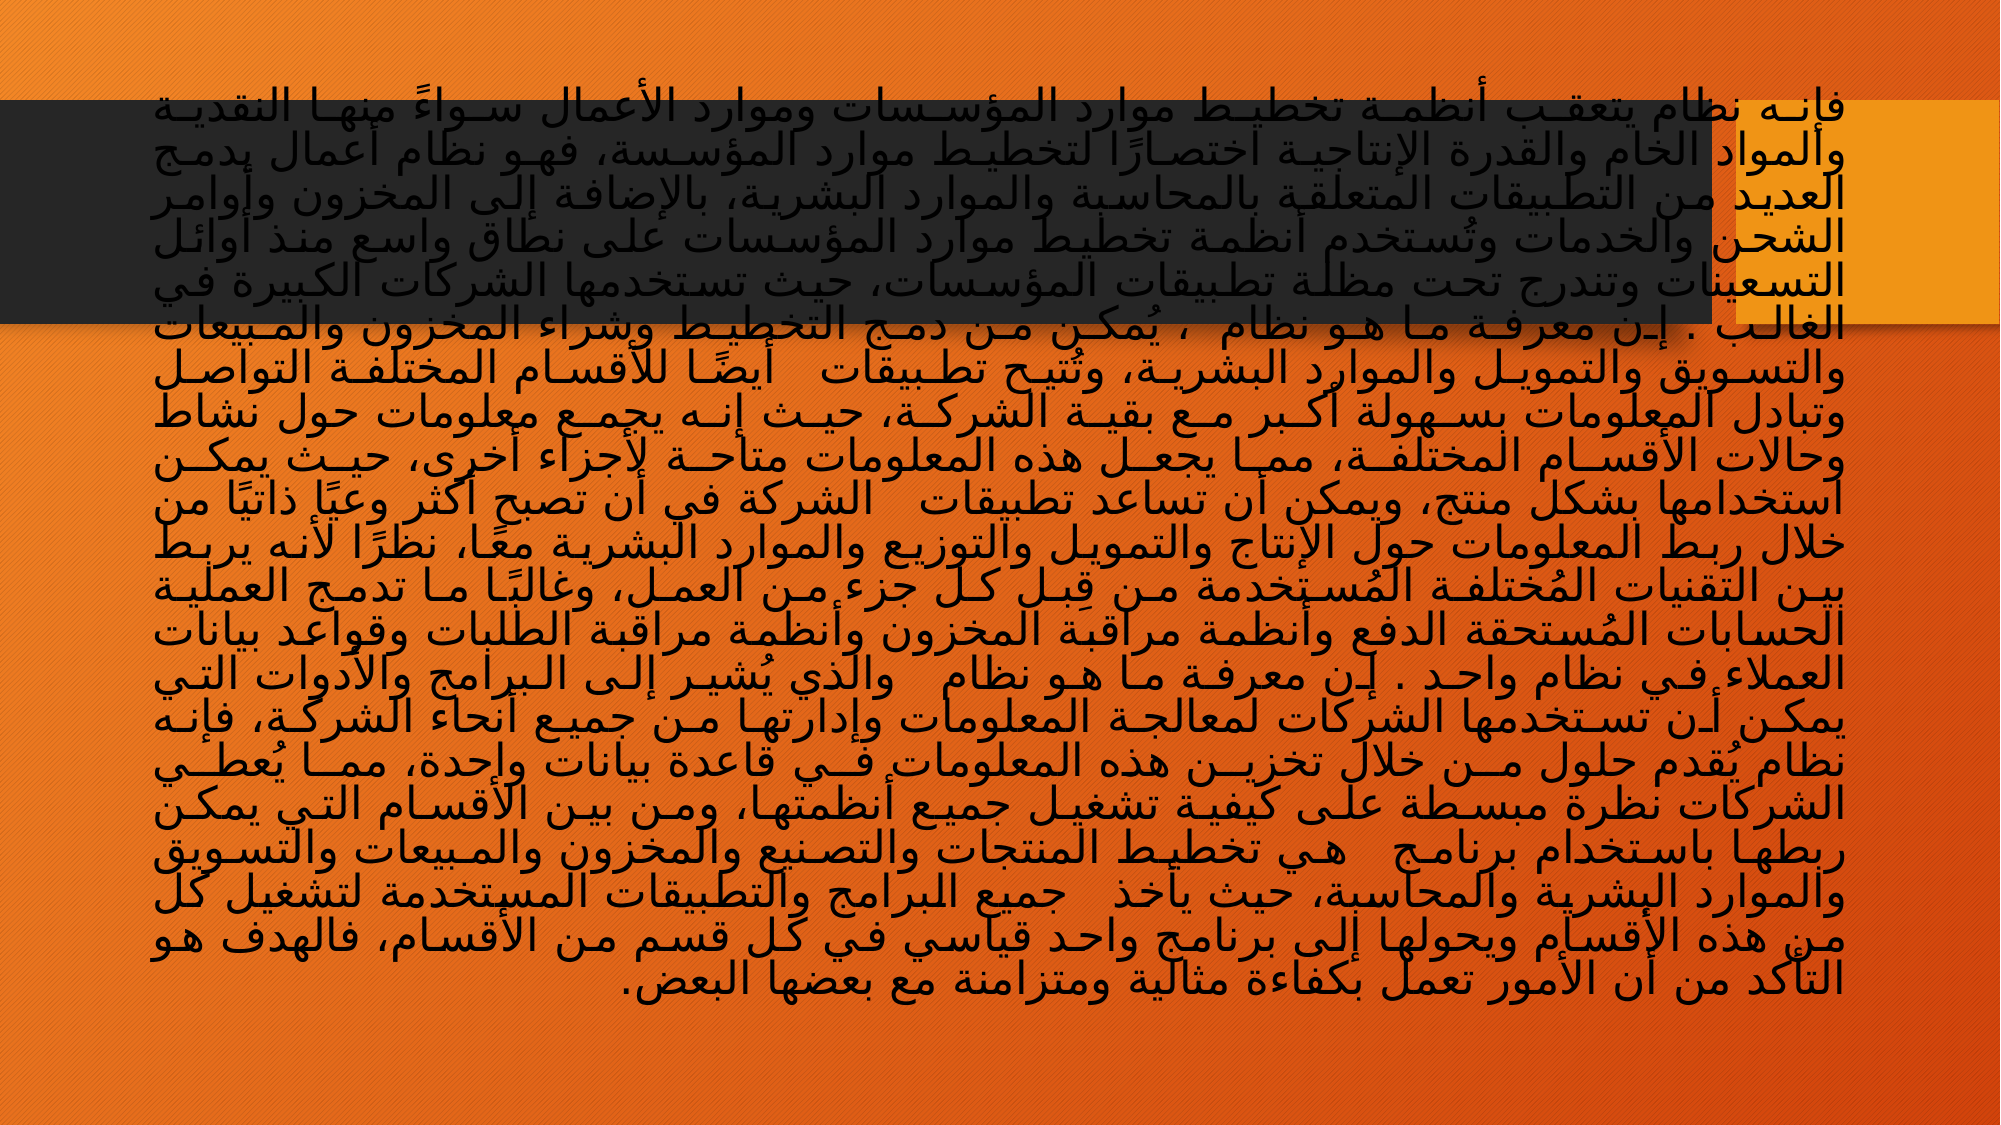

# فإنه نظام يتعقب أنظمة تخطيط موارد المؤسسات وموارد الأعمال سواءً منها النقدية والمواد الخام والقدرة الإنتاجية اختصارًا لتخطيط موارد المؤسسة، فهو نظام أعمال يدمج العديد من التطبيقات المتعلقة بالمحاسبة والموارد البشرية، بالإضافة إلى المخزون وأوامر الشحن والخدمات وتُستخدم أنظمة تخطيط موارد المؤسسات على نطاق واسع منذ أوائل التسعينات وتندرج تحت مظلة تطبيقات المؤسسات، حيث تستخدمها الشركات الكبيرة في الغالب . إن معرفة ما هو نظام ، يُمكن من دمج التخطيط وشراء المخزون والمبيعات والتسويق والتمويل والموارد البشرية، وتُتيح تطبيقات أيضًا للأقسام المختلفة التواصل وتبادل المعلومات بسهولة أكبر مع بقية الشركة، حيث إنه يجمع معلومات حول نشاط وحالات الأقسام المختلفة، مما يجعل هذه المعلومات متاحة لأجزاء أخرى، حيث يمكن استخدامها بشكل منتج، ويمكن أن تساعد تطبيقات الشركة في أن تصبح أكثر وعيًا ذاتيًا من خلال ربط المعلومات حول الإنتاج والتمويل والتوزيع والموارد البشرية معًا، نظرًا لأنه يربط بين التقنيات المُختلفة المُستخدمة من قِبل كل جزء من العمل، وغالبًا ما تدمج العملية الحسابات المُستحقة الدفع وأنظمة مراقبة المخزون وأنظمة مراقبة الطلبات وقواعد بيانات العملاء في نظام واحد . إن معرفة ما هو نظام والذي يُشير إلى البرامج والأدوات التي يمكن أن تستخدمها الشركات لمعالجة المعلومات وإدارتها من جميع أنحاء الشركة، فإنه نظام يُقدم حلول من خلال تخزين هذه المعلومات في قاعدة بيانات واحدة، مما يُعطي الشركات نظرة مبسطة على كيفية تشغيل جميع أنظمتها، ومن بين الأقسام التي يمكن ربطها باستخدام برنامج هي تخطيط المنتجات والتصنيع والمخزون والمبيعات والتسويق والموارد البشرية والمحاسبة، حيث يأخذ جميع البرامج والتطبيقات المستخدمة لتشغيل كل من هذه الأقسام ويحولها إلى برنامج واحد قياسي في كل قسم من الأقسام، فالهدف هو التأكد من أن الأمور تعمل بكفاءة مثالية ومتزامنة مع بعضها البعض.